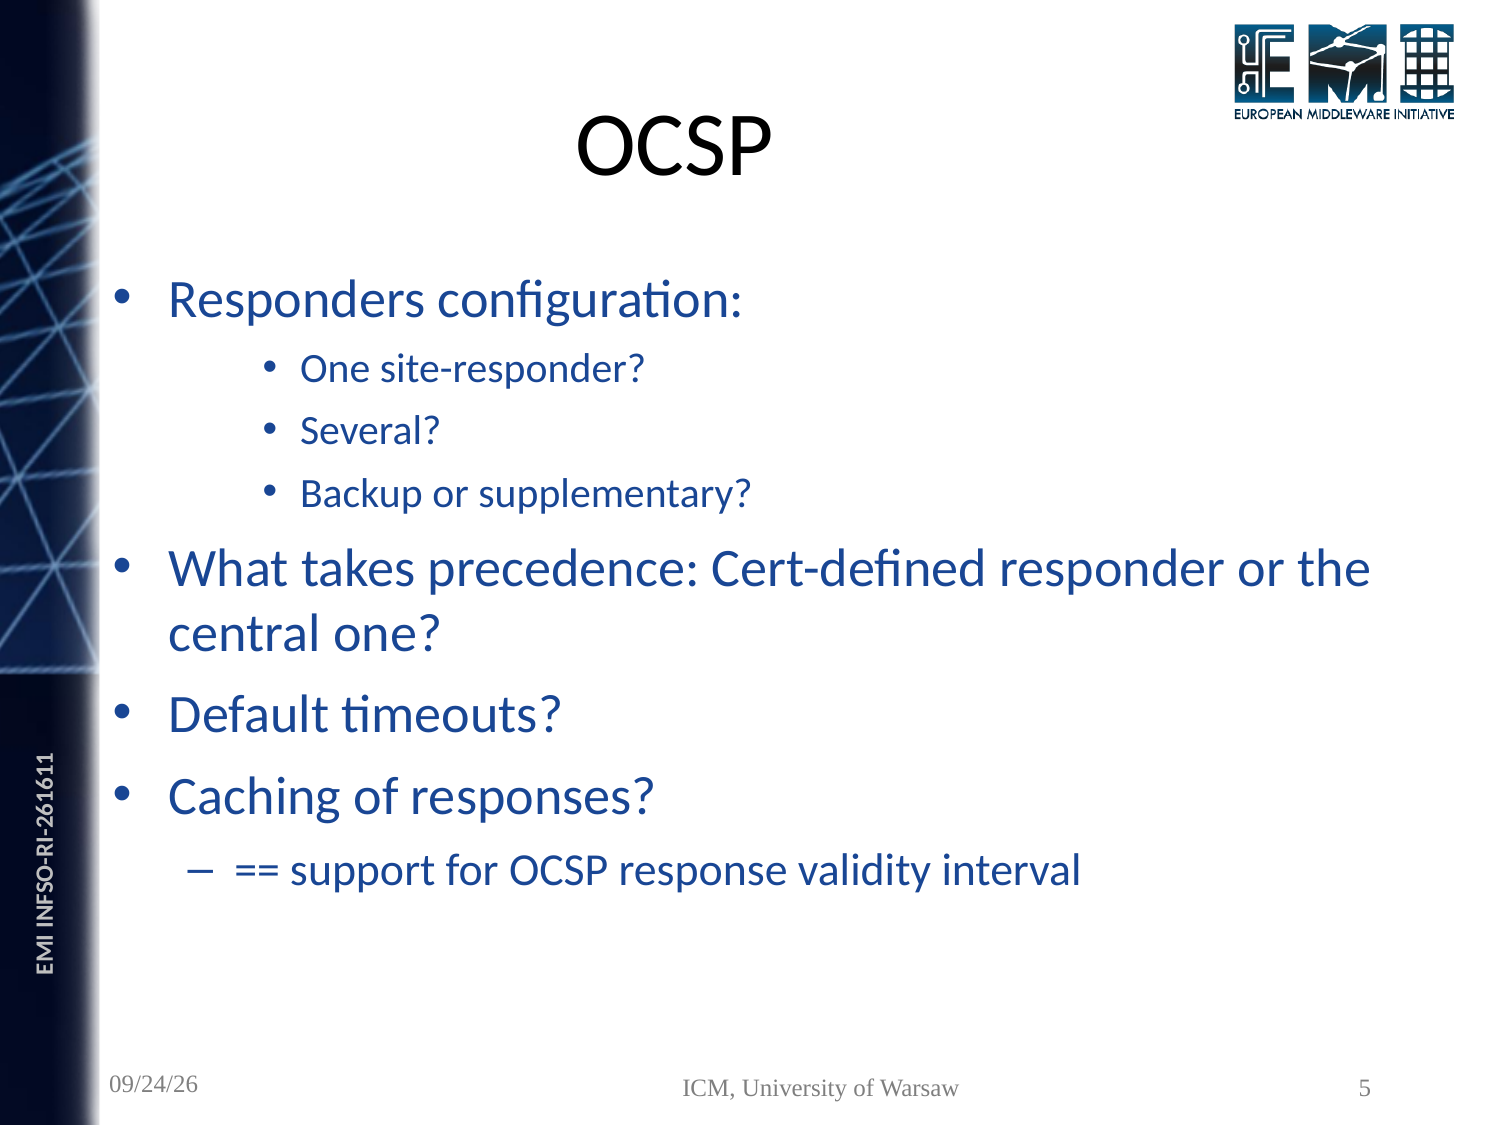

# OCSP
Responders configuration:
One site-responder?
Several?
Backup or supplementary?
What takes precedence: Cert-defined responder or the central one?
Default timeouts?
Caching of responses?
== support for OCSP response validity interval
5